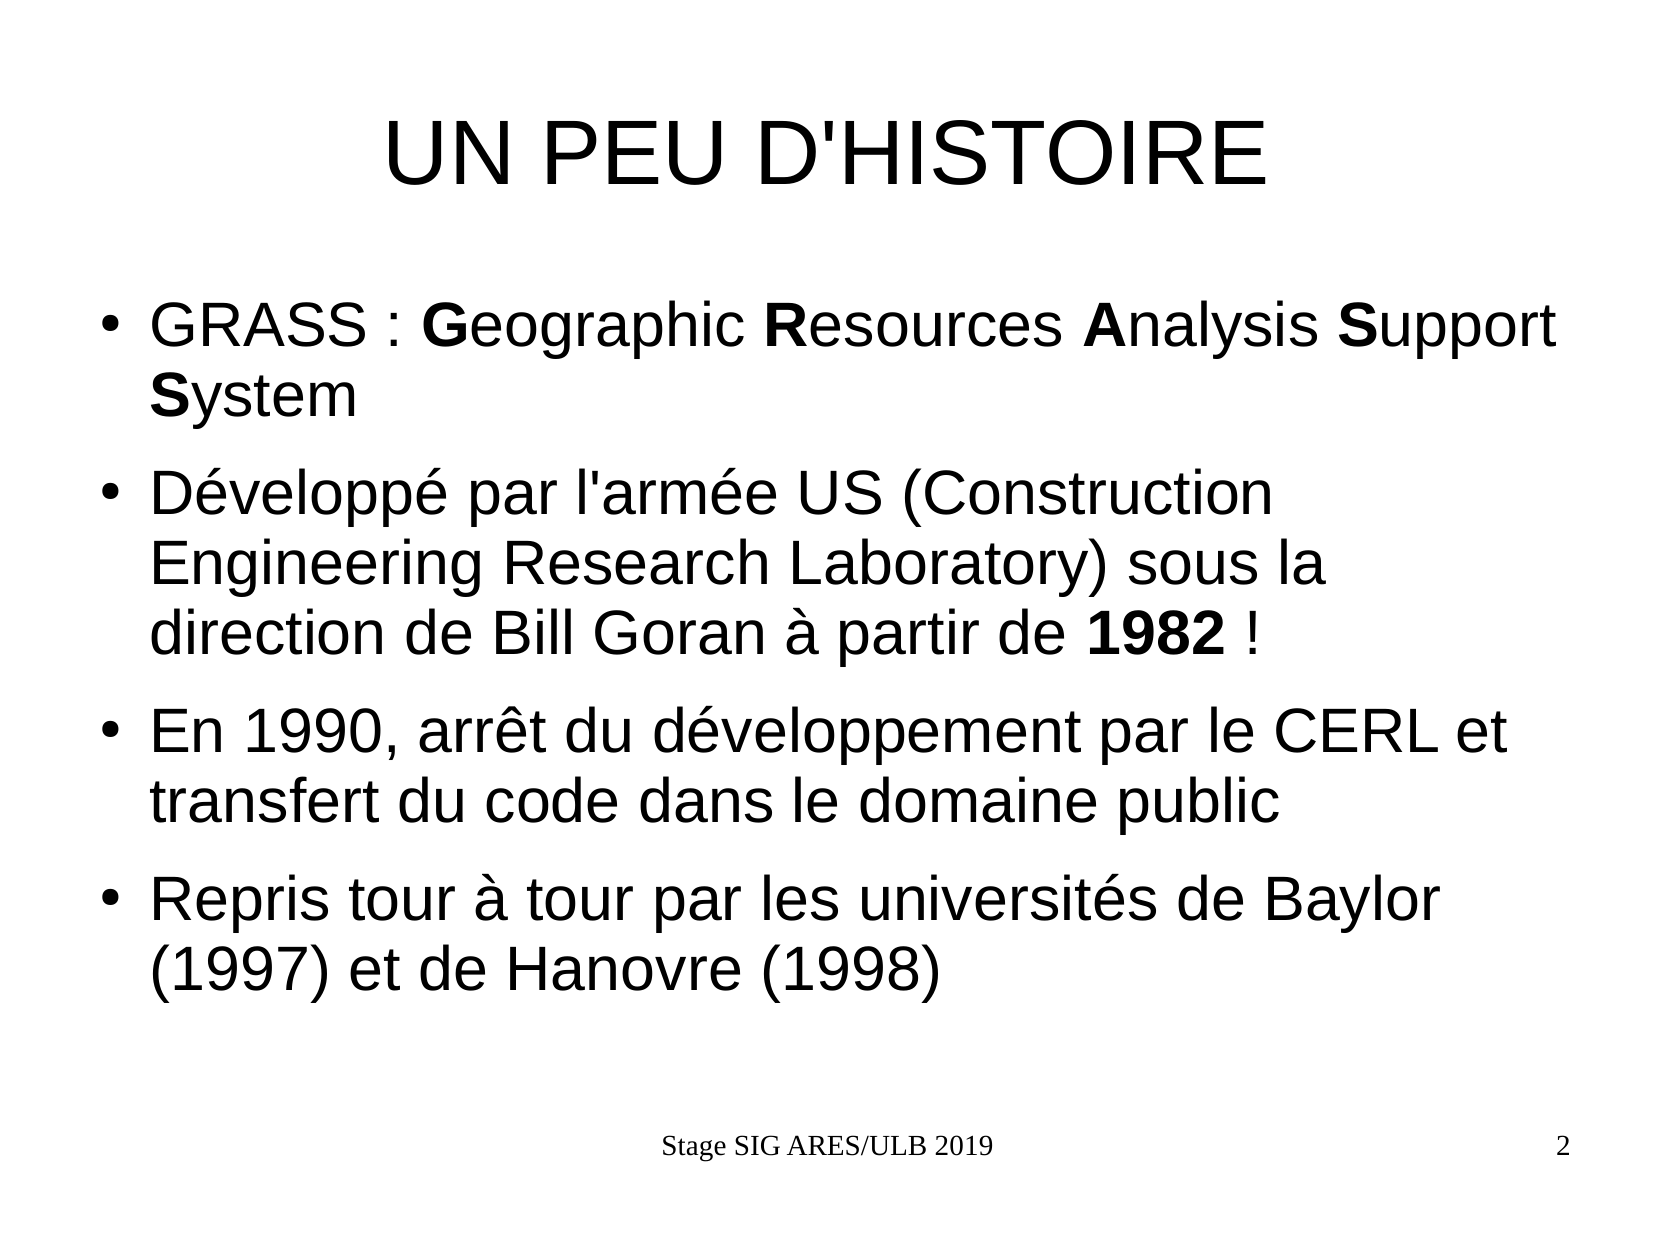

# UN PEU D'HISTOIRE
GRASS : Geographic Resources Analysis Support System
Développé par l'armée US (Construction Engineering Research Laboratory) sous la direction de Bill Goran à partir de 1982 !
En 1990, arrêt du développement par le CERL et transfert du code dans le domaine public
Repris tour à tour par les universités de Baylor (1997) et de Hanovre (1998)
Stage SIG ARES/ULB 2019
2